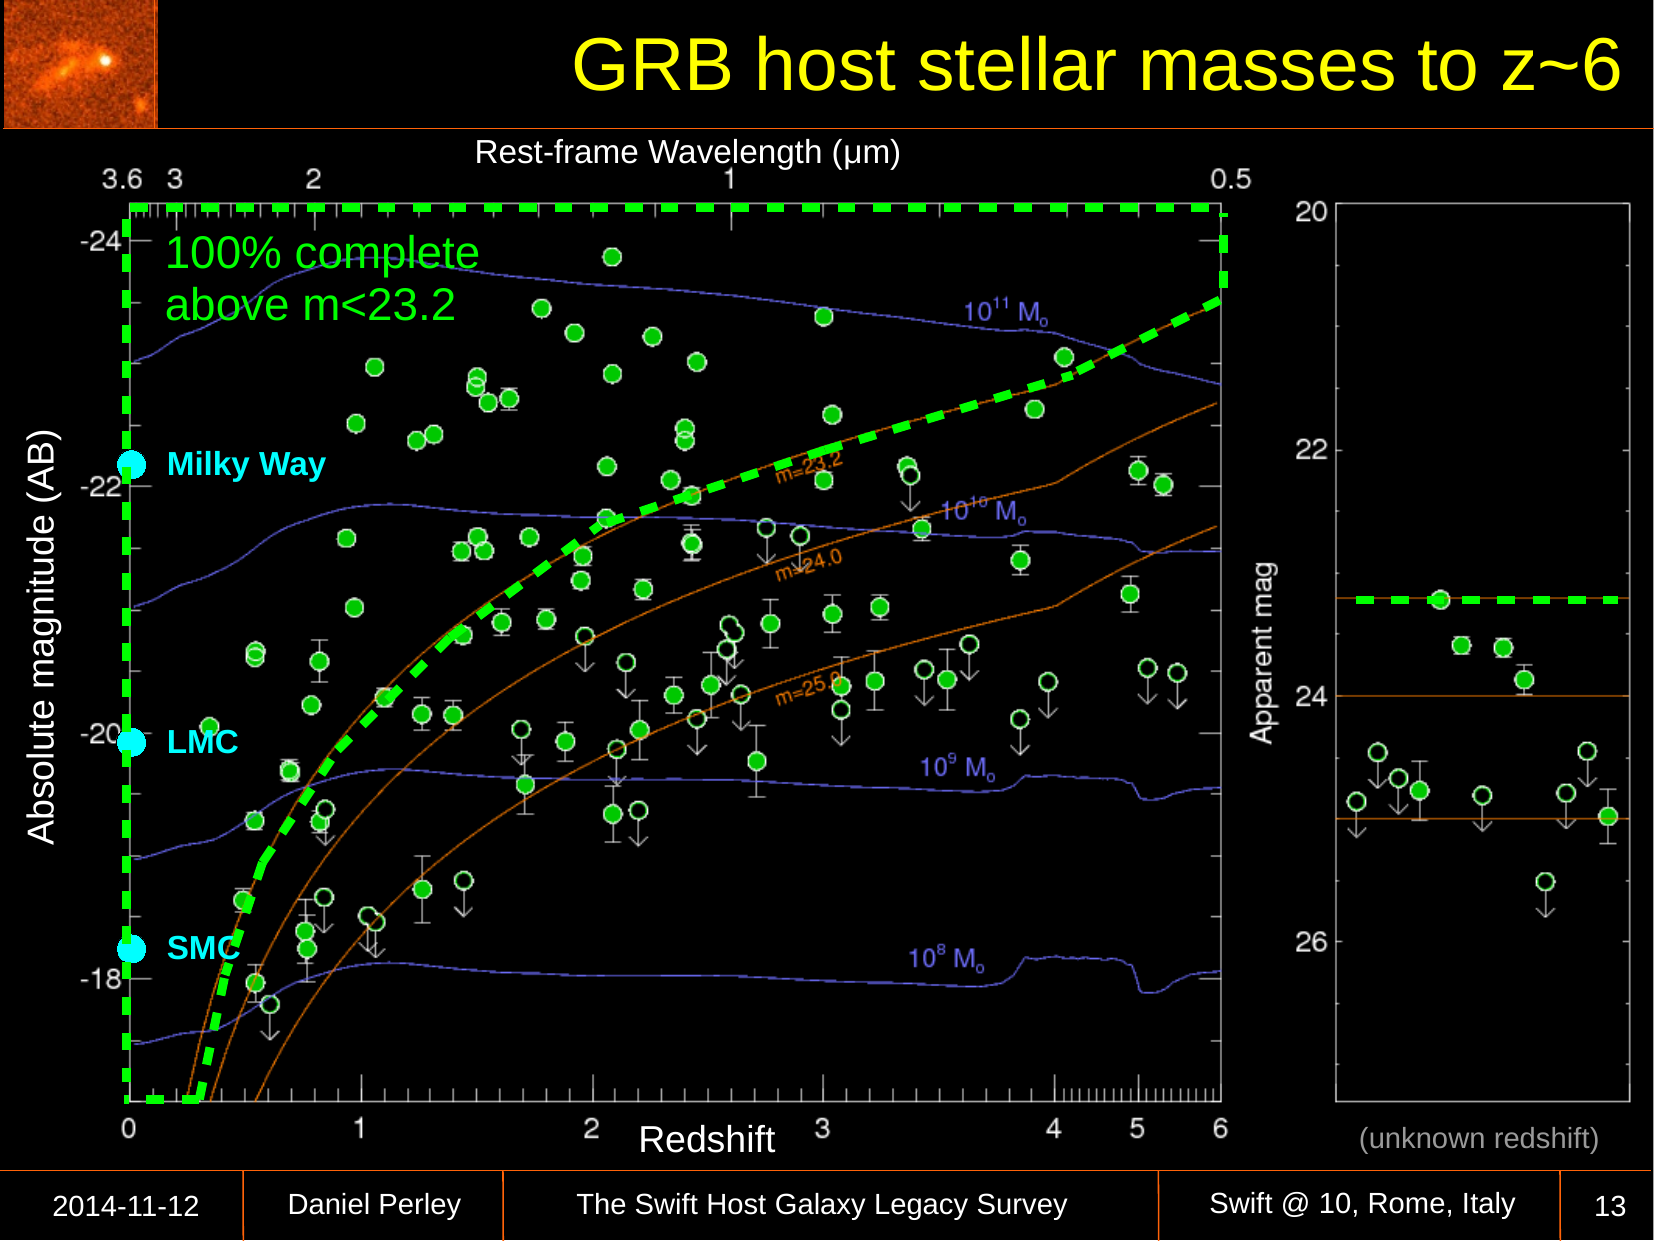

# GRB host stellar masses to z~6
Rest-frame Wavelength (μm)
100% complete
above m<23.2
Milky Way
Absolute magnitude (AB)
LMC
SMC
Redshift
(unknown redshift)
2014-11-12
13